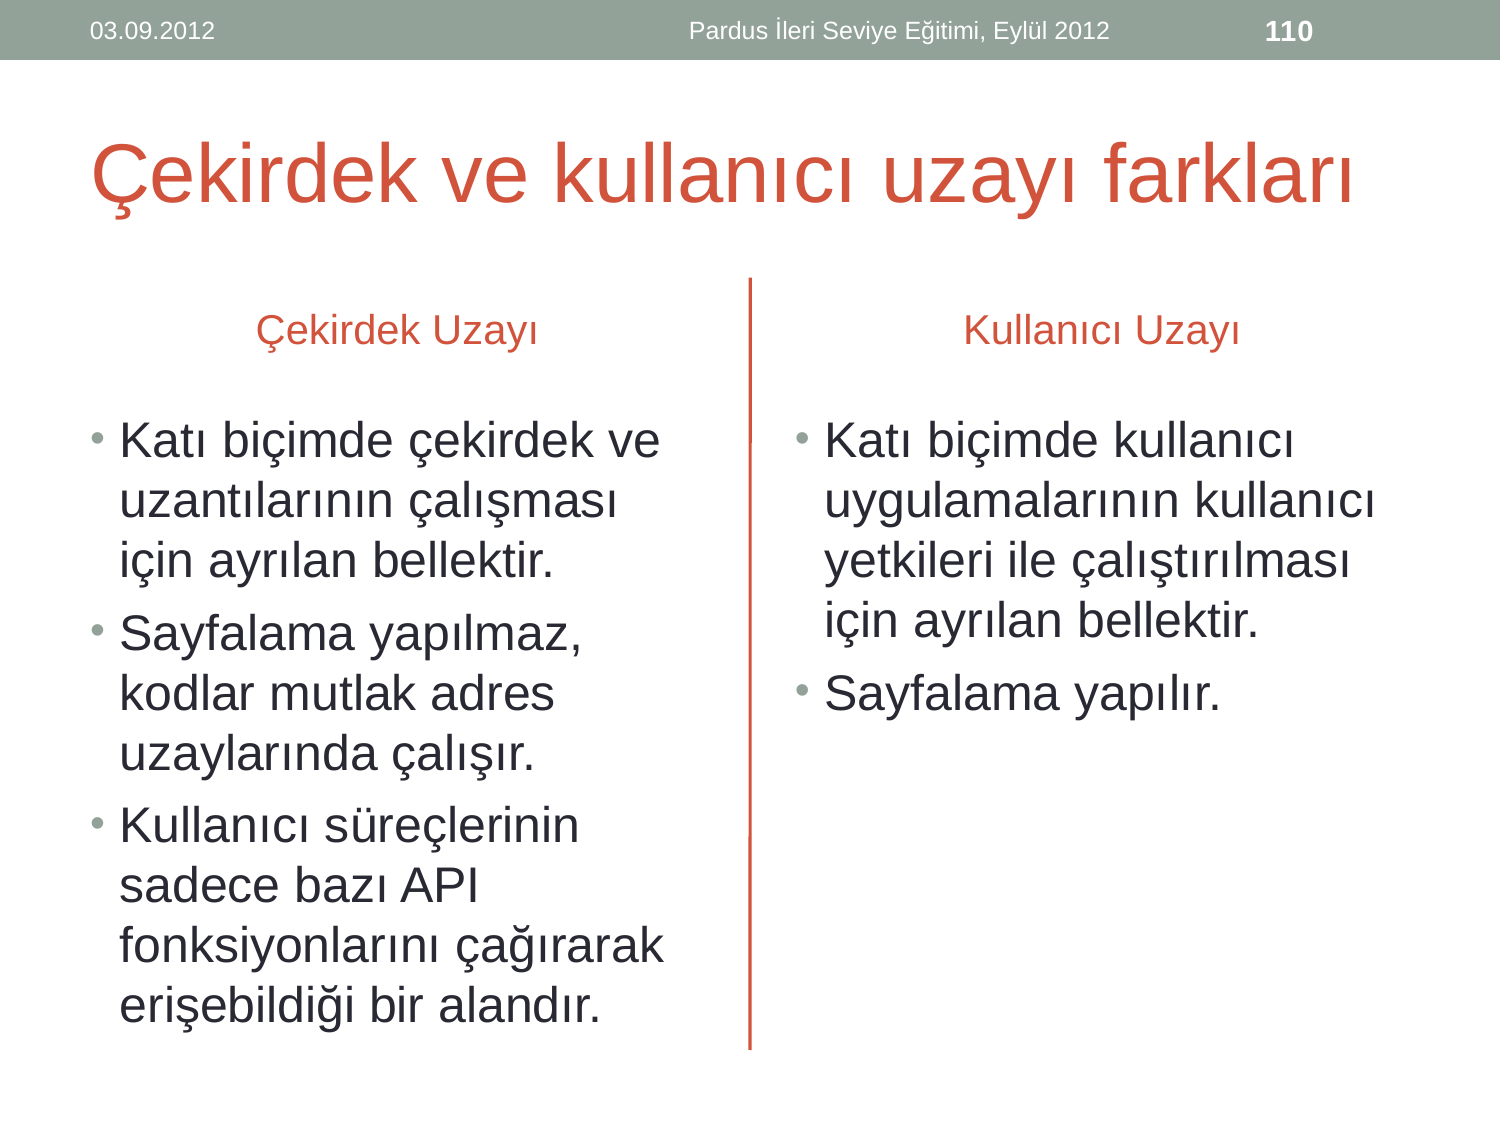

03.09.2012
Pardus İleri Seviye Eğitimi, Eylül 2012
# Çekirdek ve kullanıcı uzayı farkları
Çekirdek Uzayı
Kullanıcı Uzayı
Katı biçimde çekirdek ve uzantılarının çalışması için ayrılan bellektir.
Sayfalama yapılmaz, kodlar mutlak adres uzaylarında çalışır.
Kullanıcı süreçlerinin sadece bazı API fonksiyonlarını çağırarak erişebildiği bir alandır.
Katı biçimde kullanıcı uygulamalarının kullanıcı yetkileri ile çalıştırılması için ayrılan bellektir.
Sayfalama yapılır.